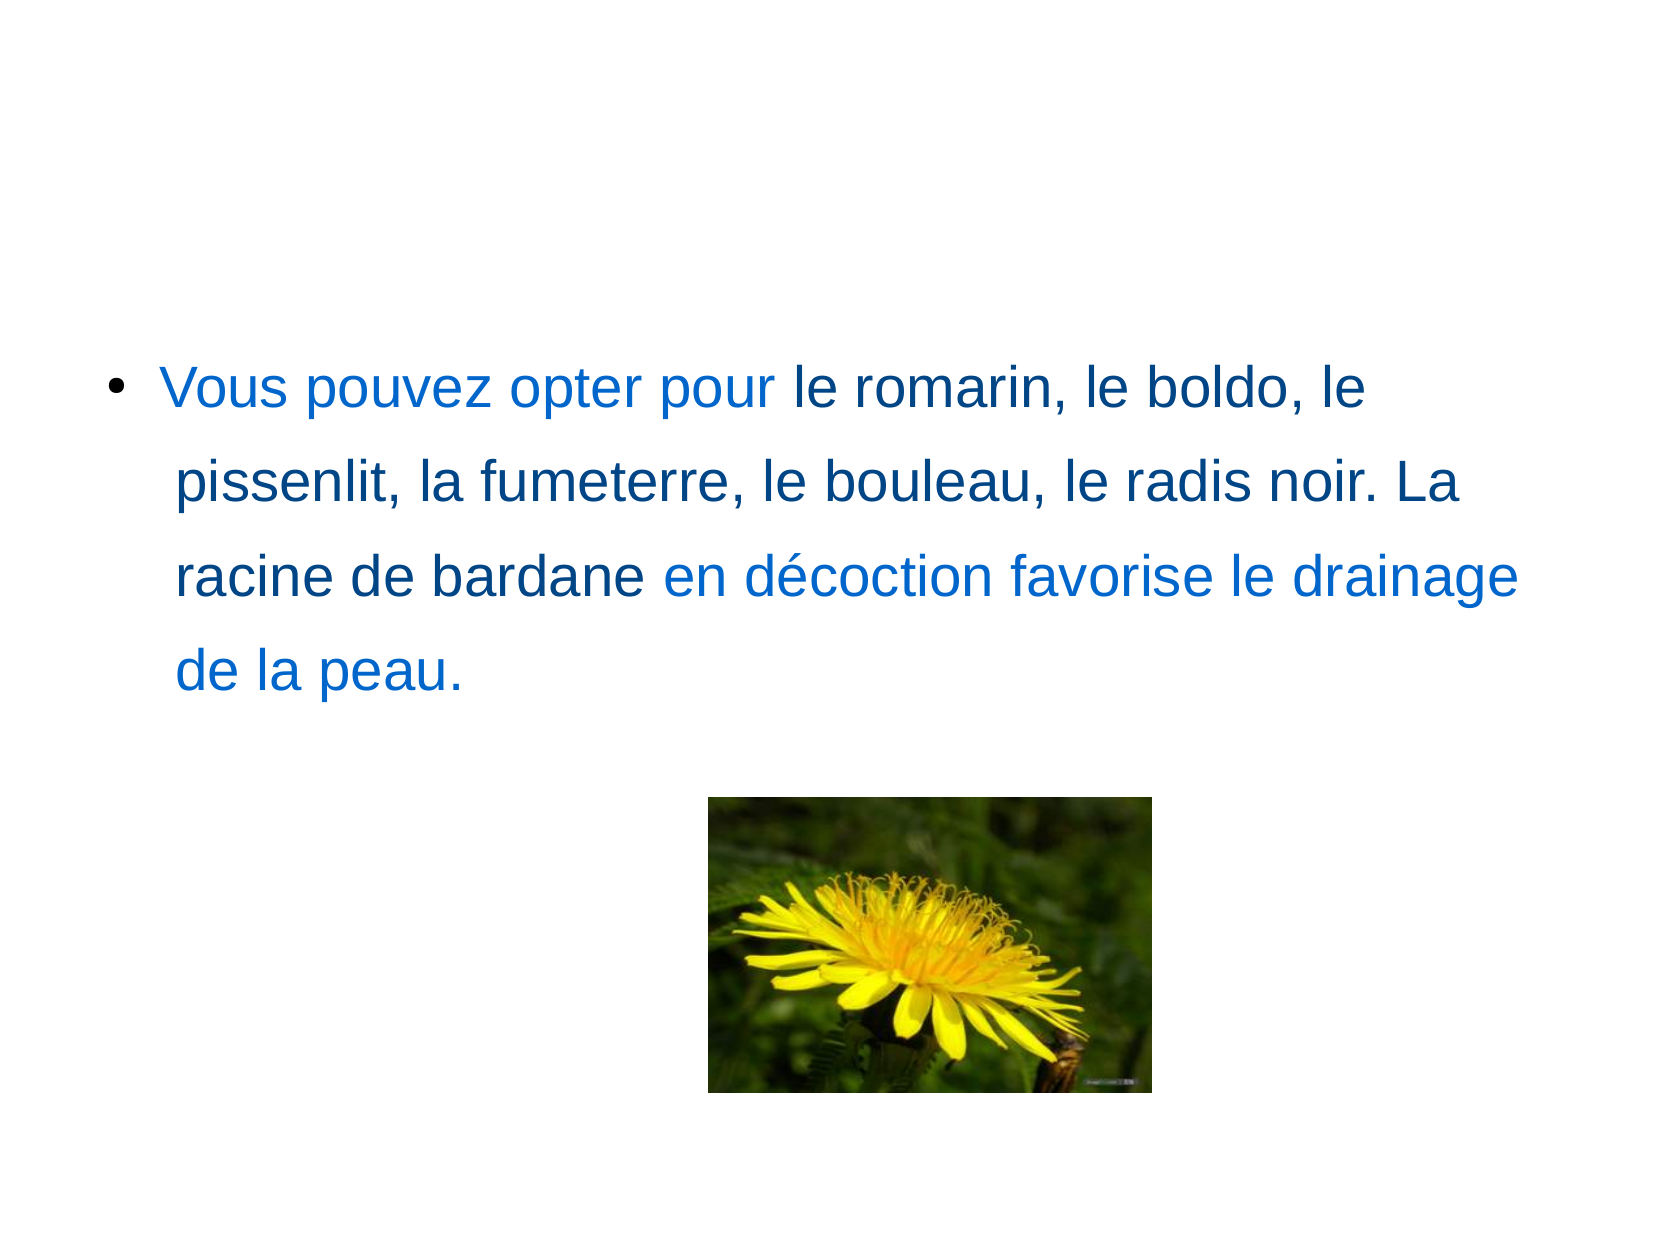

# Vous pouvez opter pour le romarin, le boldo, le
 pissenlit, la fumeterre, le bouleau, le radis noir. La
 racine de bardane en décoction favorise le drainage
 de la peau.